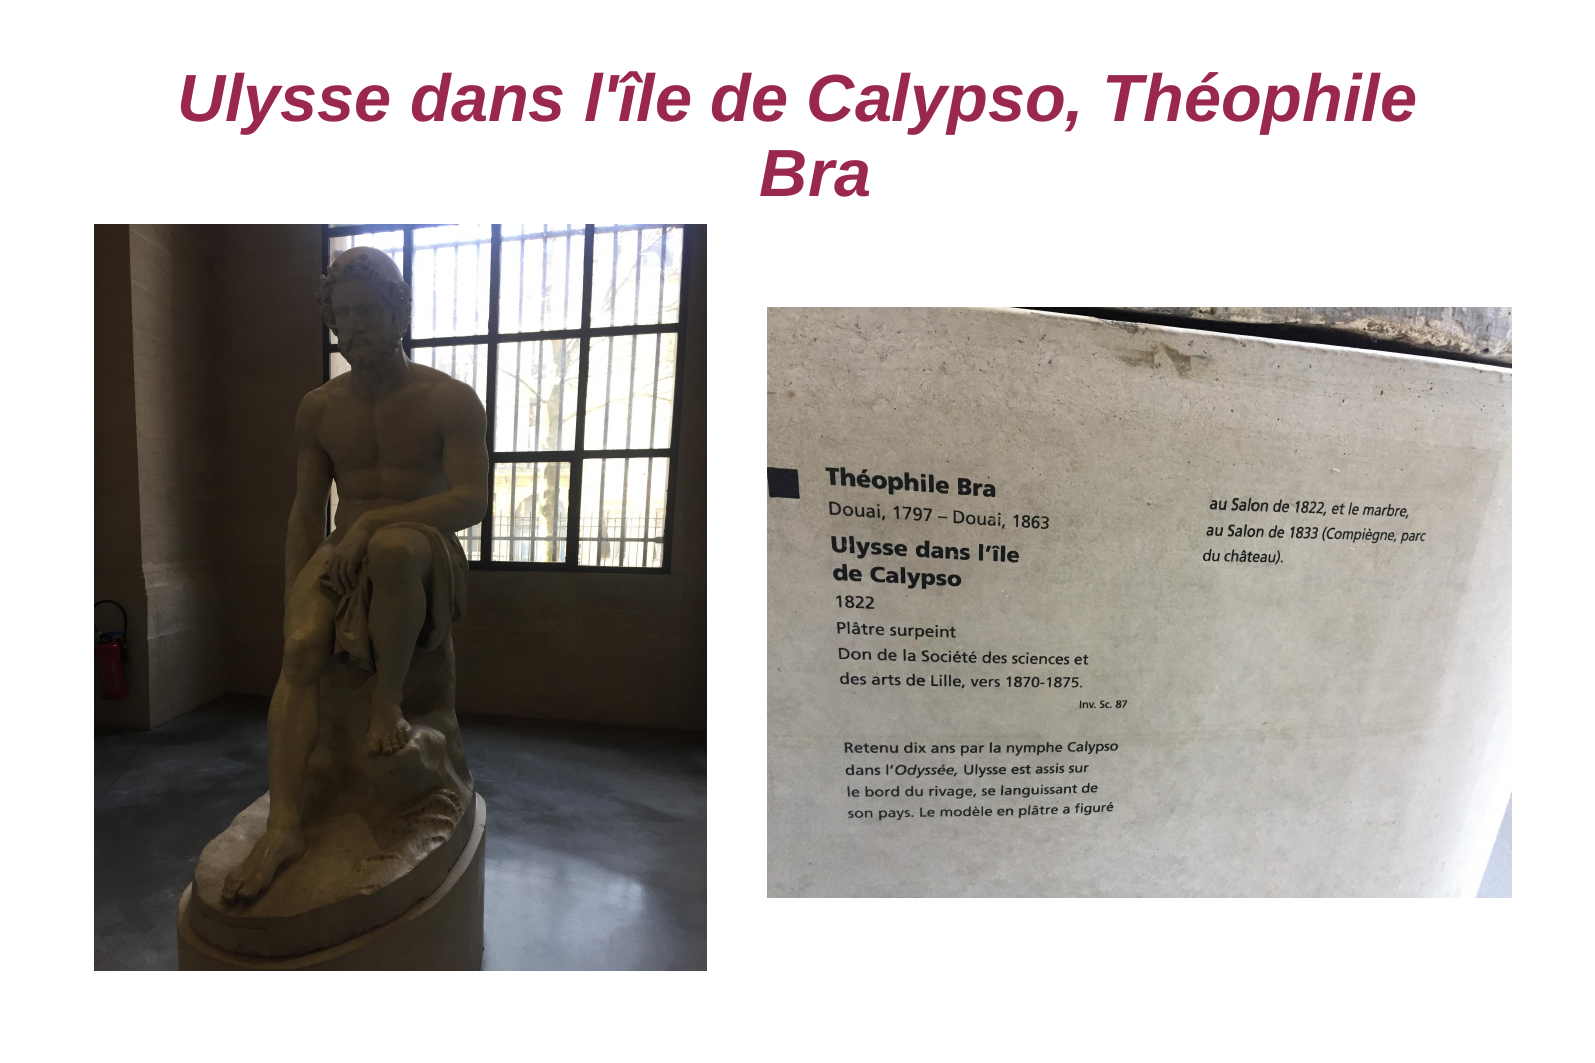

# Ulysse dans l'île de Calypso, Théophile Bra